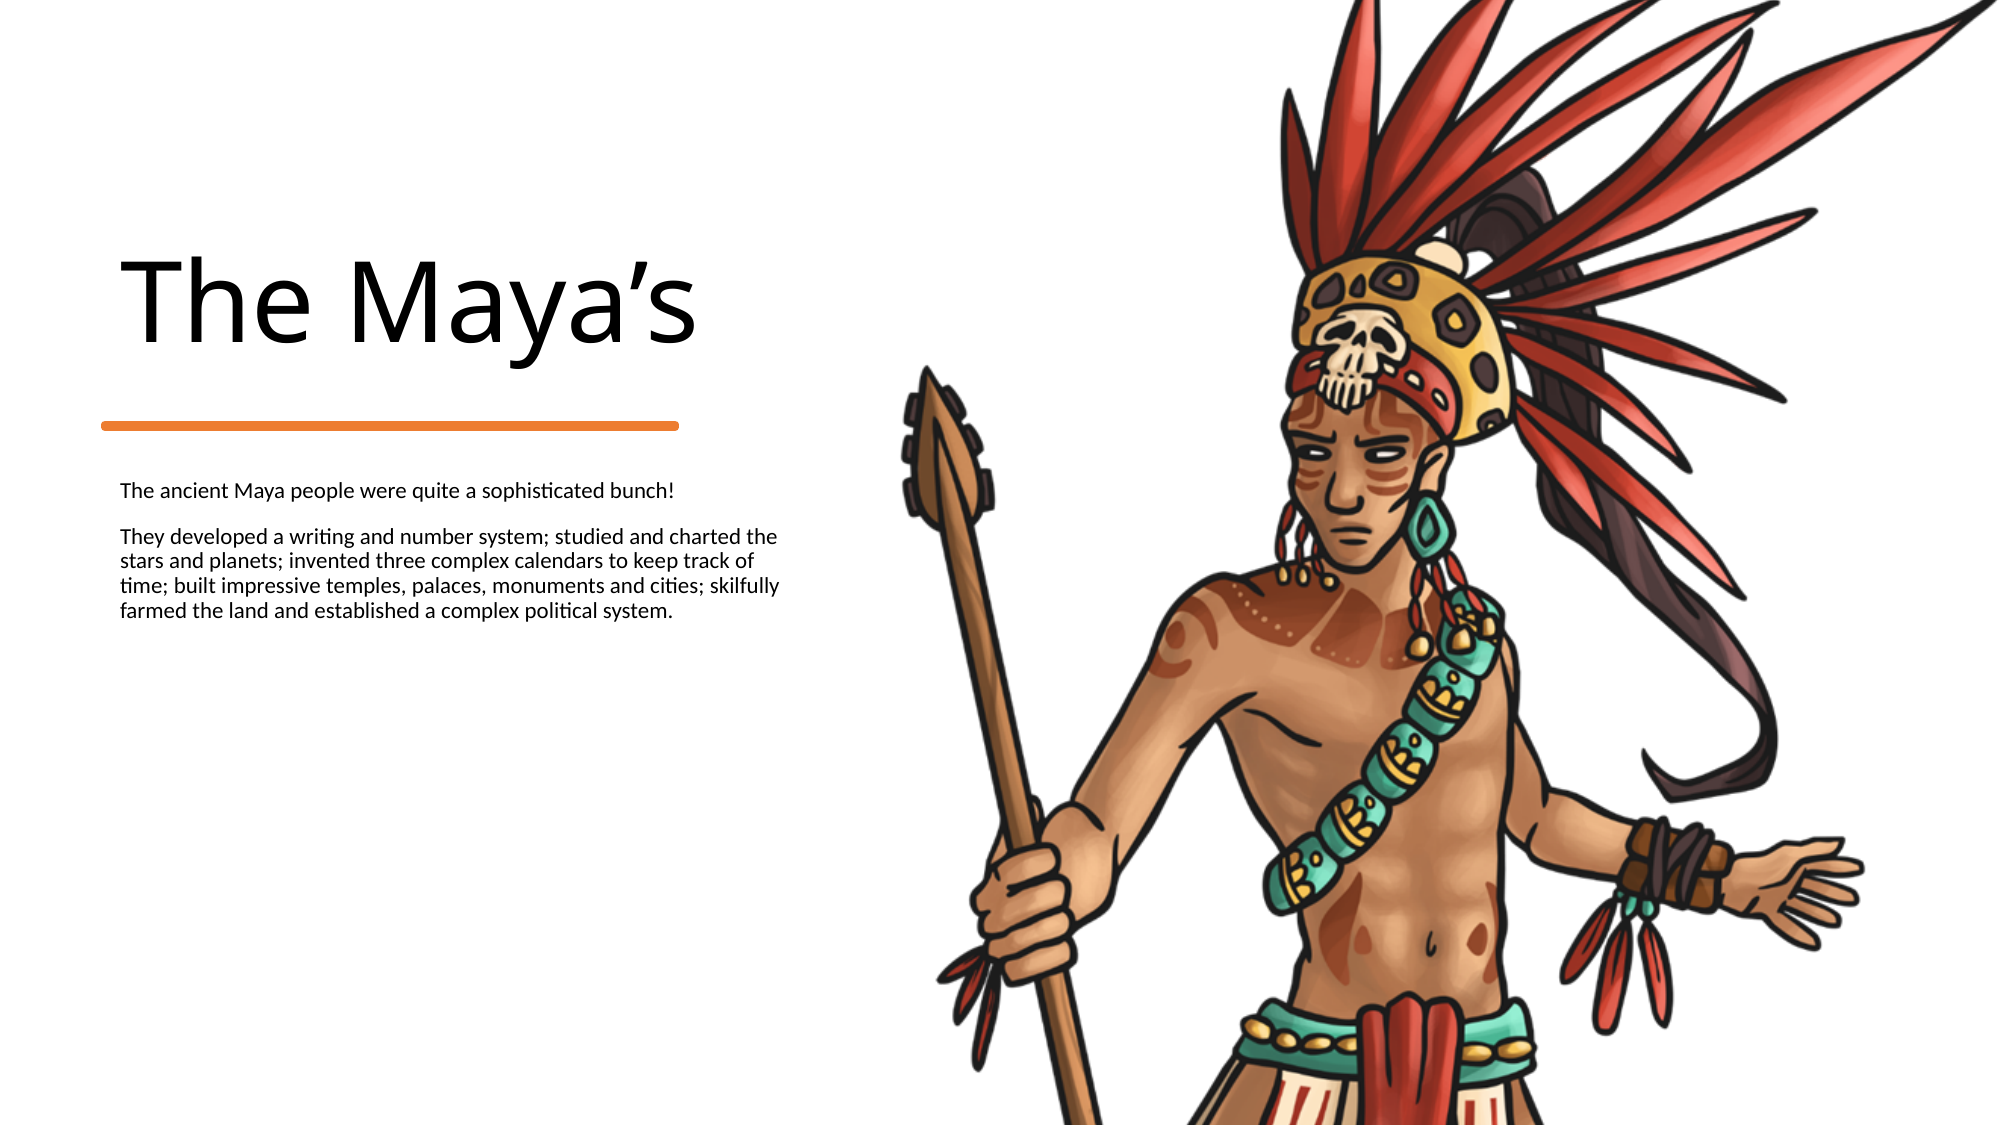

# The Maya’s
The ancient Maya people were quite a sophisticated bunch!
They developed a writing and number system; studied and charted the stars and planets; invented three complex calendars to keep track of time; built impressive temples, palaces, monuments and cities; skilfully farmed the land and established a complex political system.